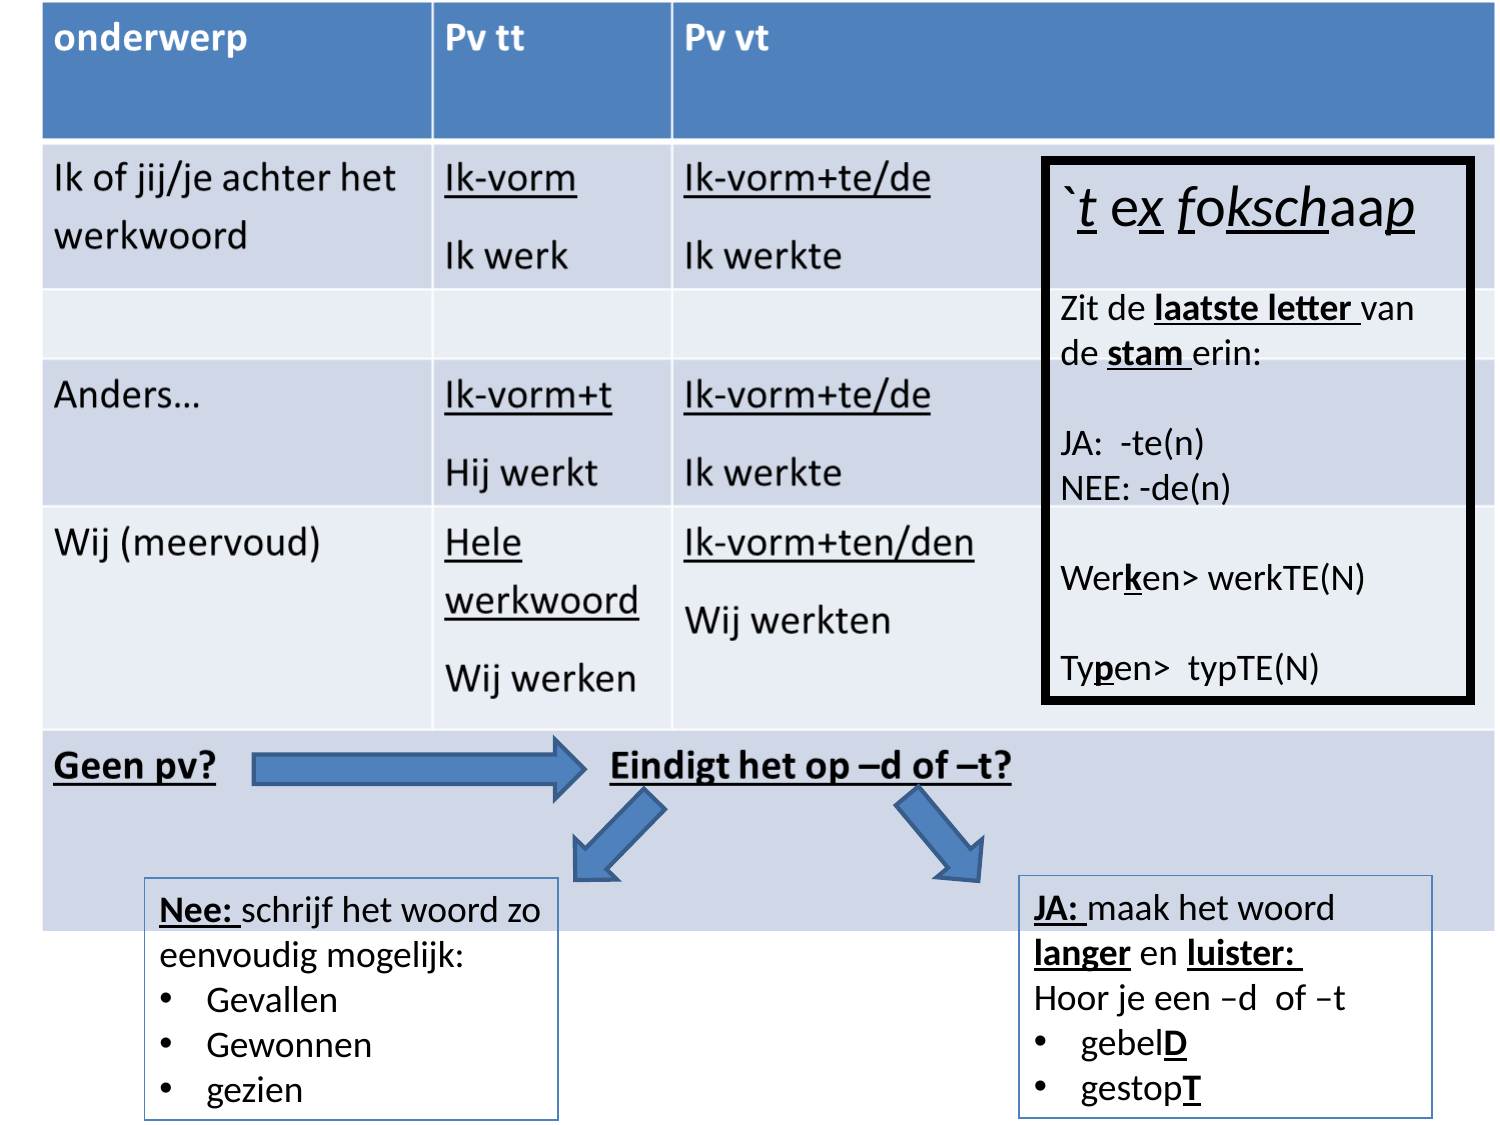

`t ex fokschaap
Zit de laatste letter van de stam erin:
JA: -te(n)
NEE: -de(n)
Werken> werkTE(N)
Typen> typTE(N)
JA: maak het woord langer en luister:
Hoor je een –d of –t
gebelD
gestopT
Nee: schrijf het woord zo eenvoudig mogelijk:
Gevallen
Gewonnen
gezien